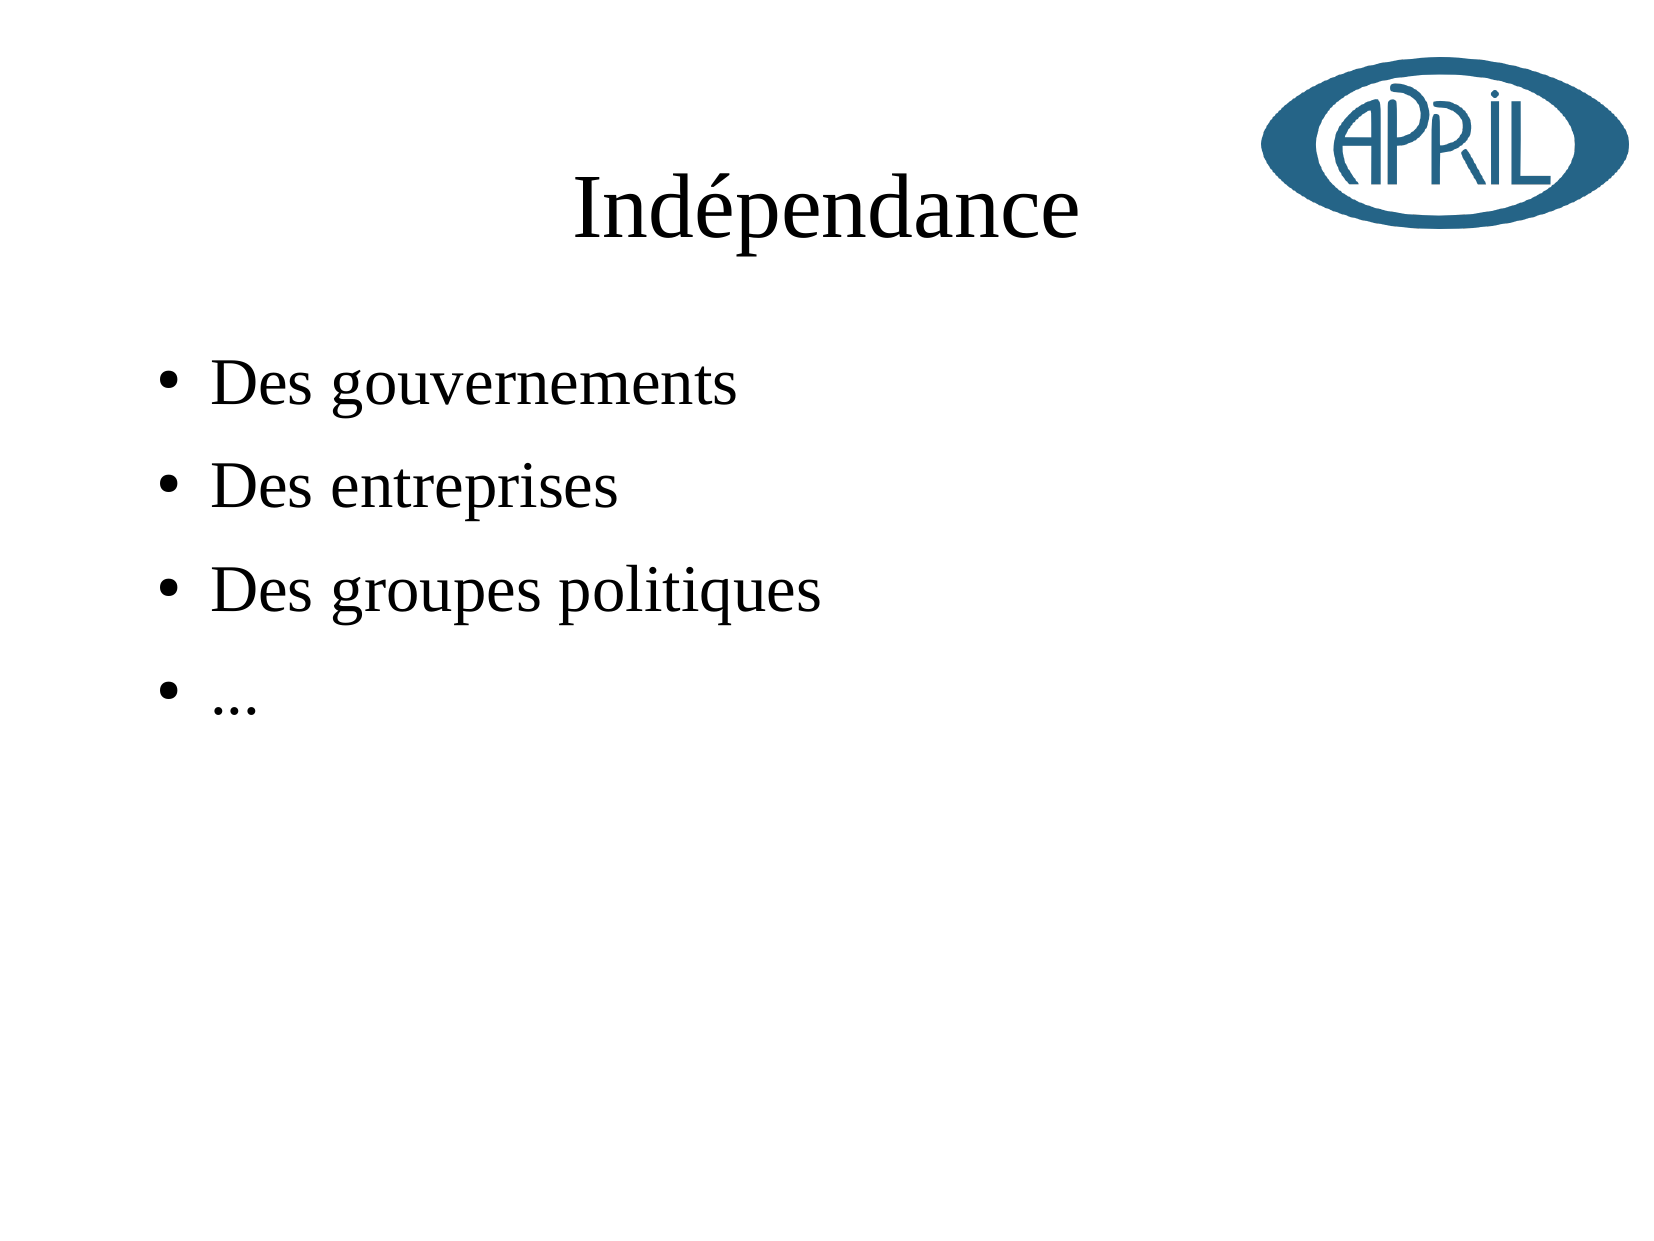

# Indépendance
Des gouvernements
Des entreprises
Des groupes politiques
...